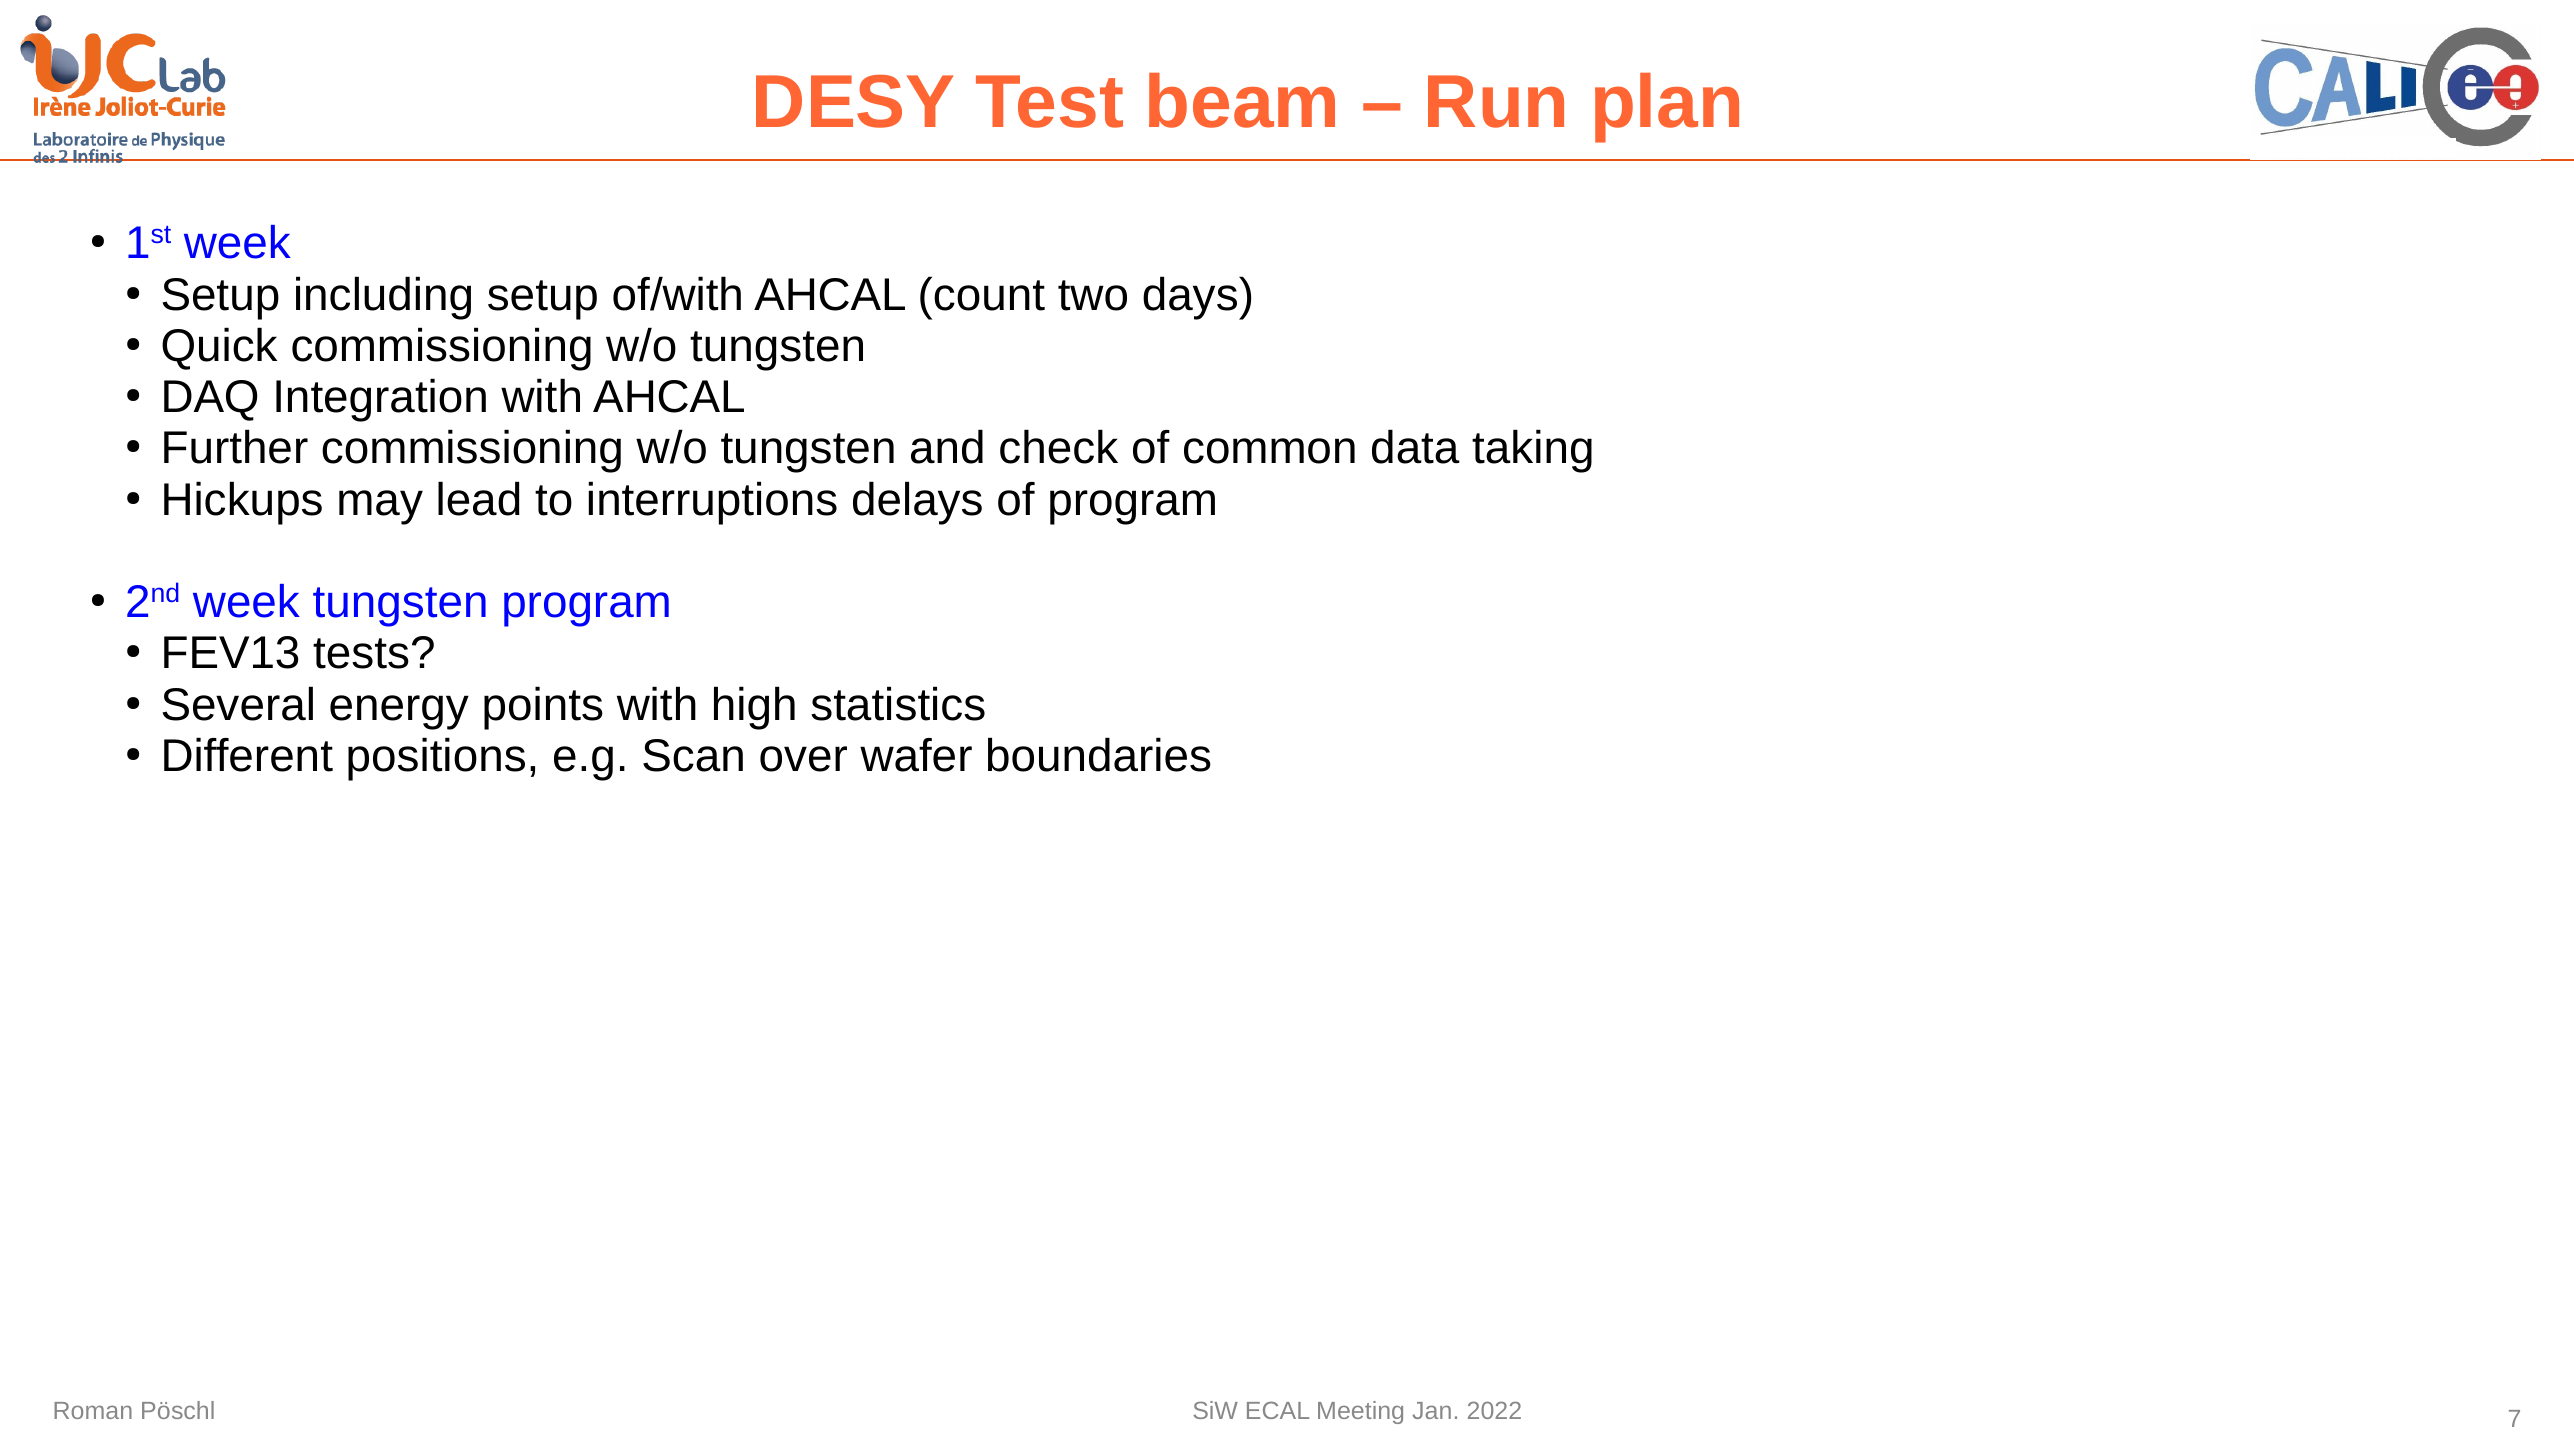

# DESY Test beam – Run plan
1st week
Setup including setup of/with AHCAL (count two days)
Quick commissioning w/o tungsten
DAQ Integration with AHCAL
Further commissioning w/o tungsten and check of common data taking
Hickups may lead to interruptions delays of program
2nd week tungsten program
FEV13 tests?
Several energy points with high statistics
Different positions, e.g. Scan over wafer boundaries